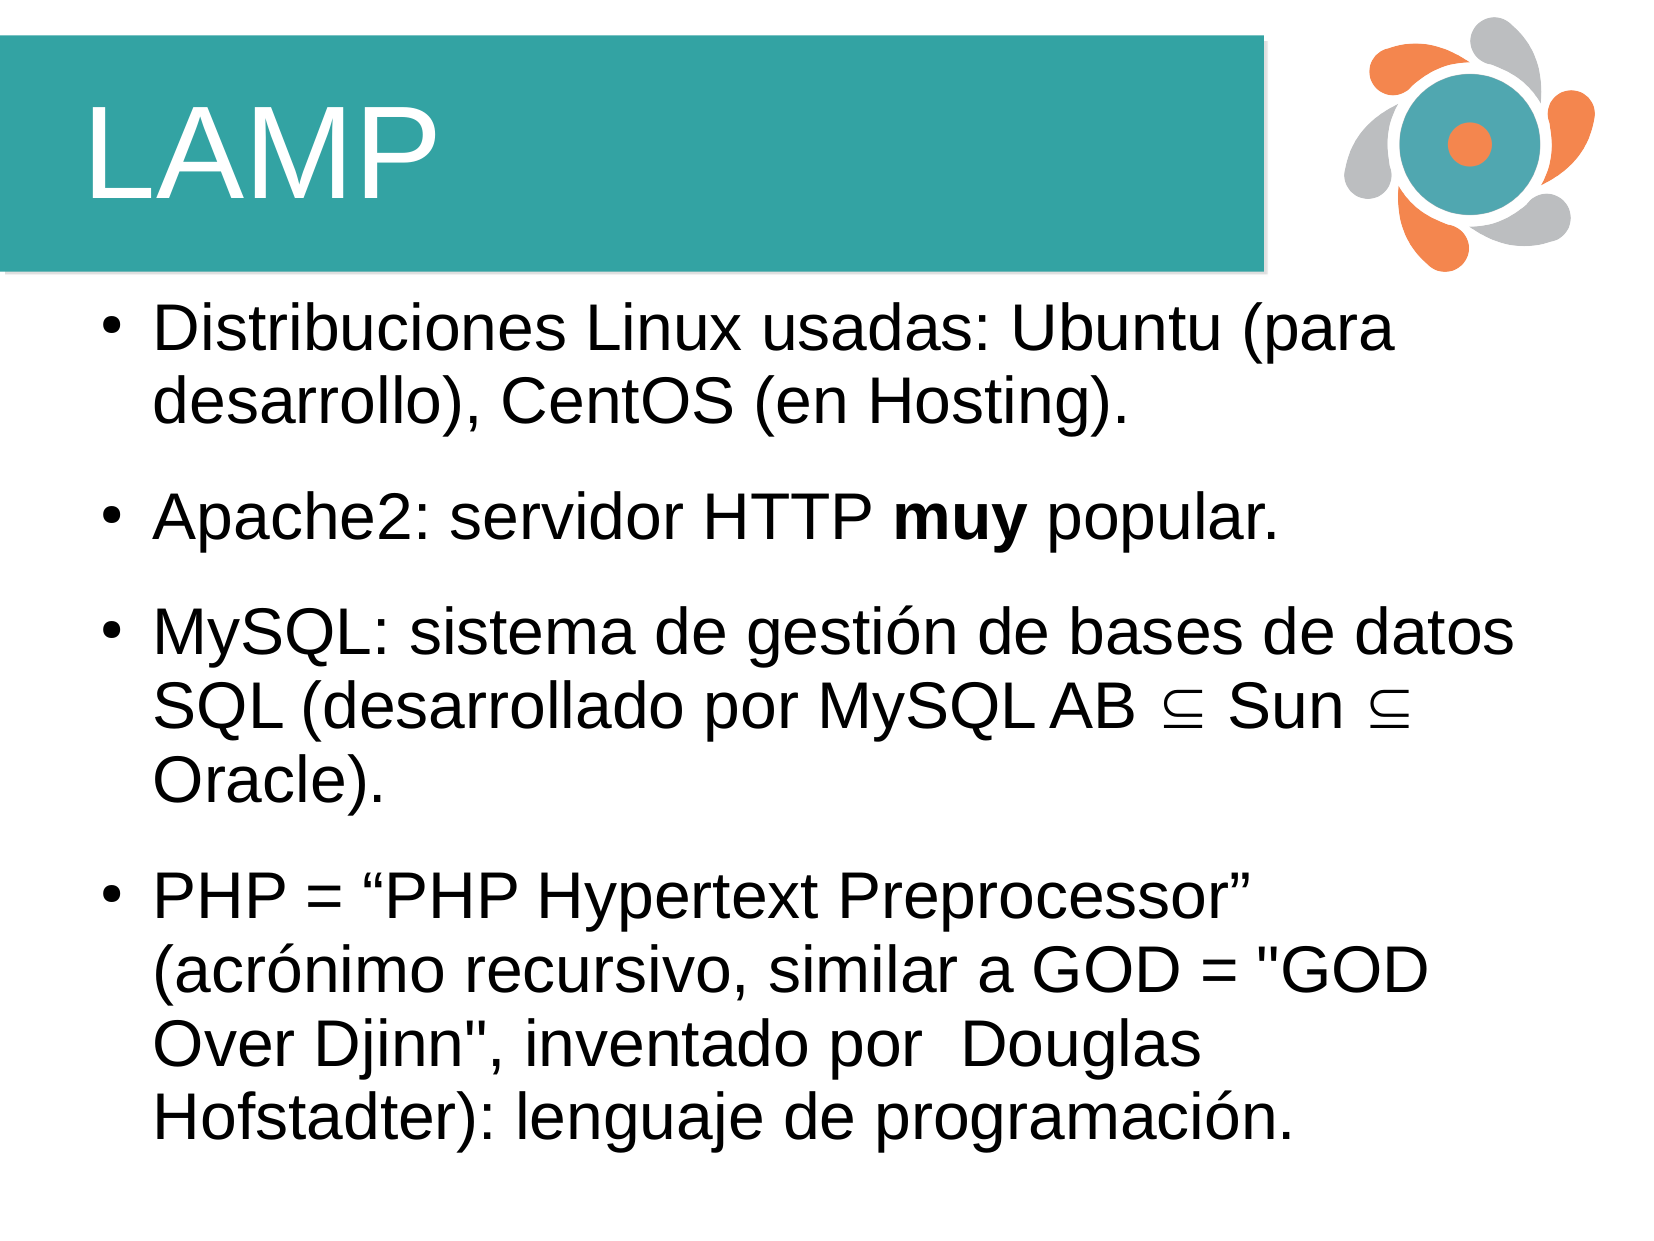

# LAMP
Distribuciones Linux usadas: Ubuntu (para desarrollo), CentOS (en Hosting).
Apache2: servidor HTTP muy popular.
MySQL: sistema de gestión de bases de datos SQL (desarrollado por MySQL AB Í Sun Í Oracle).
PHP = “PHP Hypertext Preprocessor” (acrónimo recursivo, similar a GOD = "GOD Over Djinn", inventado por Douglas Hofstadter): lenguaje de programación.